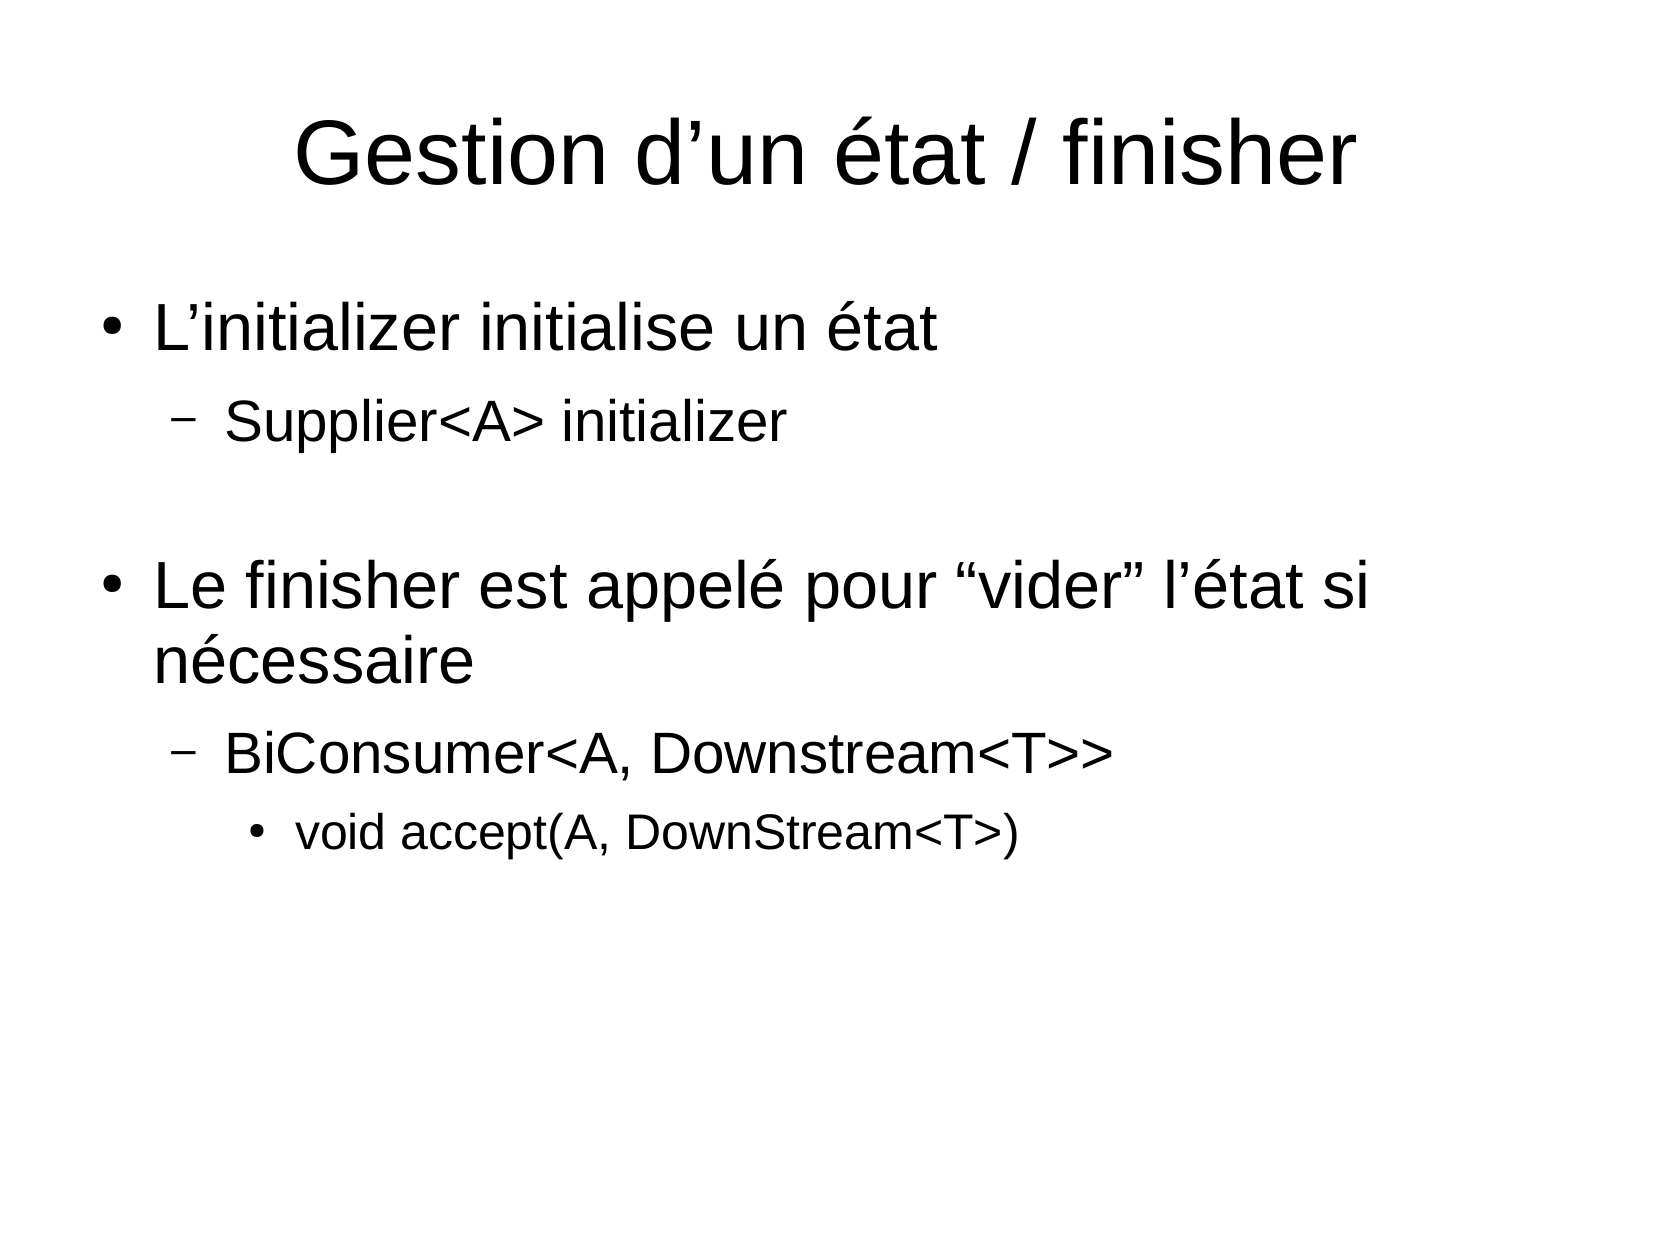

# Gestion d’un état / finisher
L’initializer initialise un état
Supplier<A> initializer
Le finisher est appelé pour “vider” l’état si nécessaire
BiConsumer<A, Downstream<T>>
void accept(A, DownStream<T>)